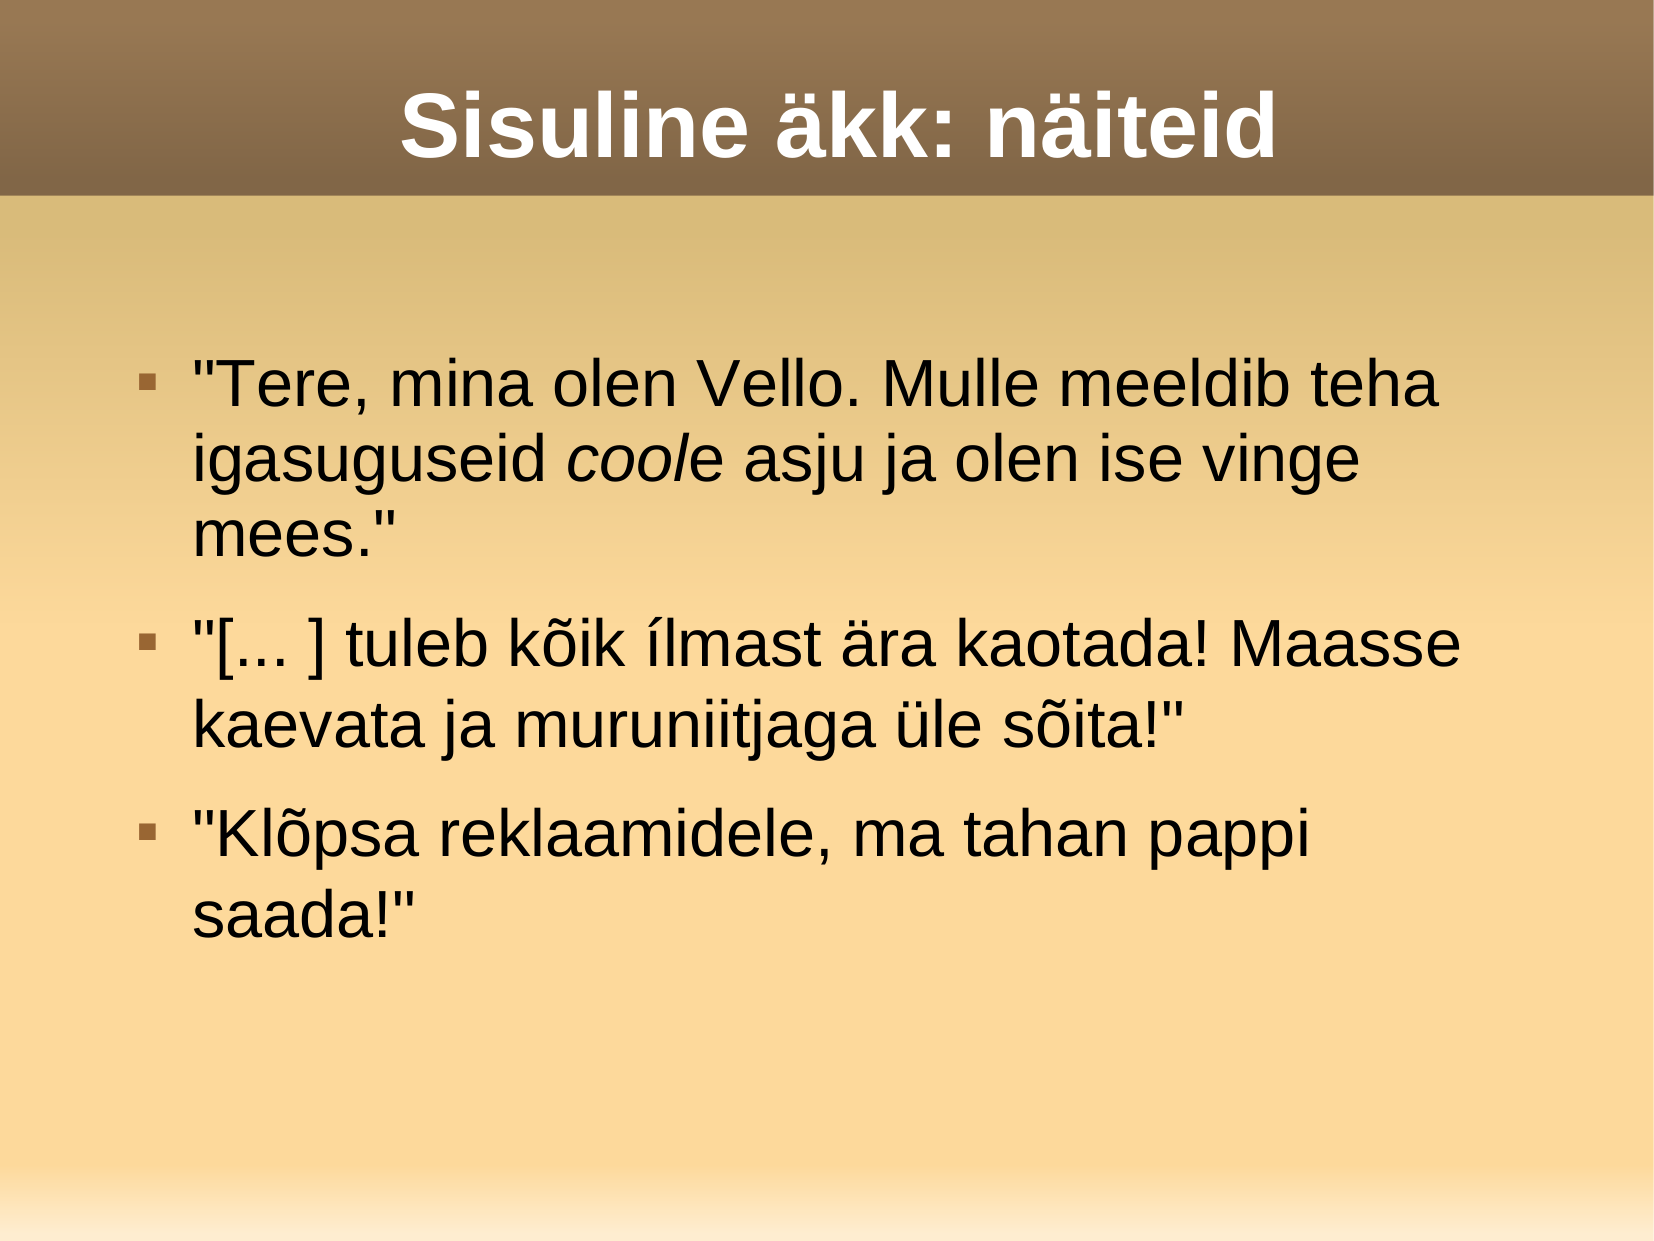

# Sisuline äkk: näiteid
"Tere, mina olen Vello. Mulle meeldib teha igasuguseid coole asju ja olen ise vinge mees."
"[... ] tuleb kõik ílmast ära kaotada! Maasse kaevata ja muruniitjaga üle sõita!"
"Klõpsa reklaamidele, ma tahan pappi saada!"